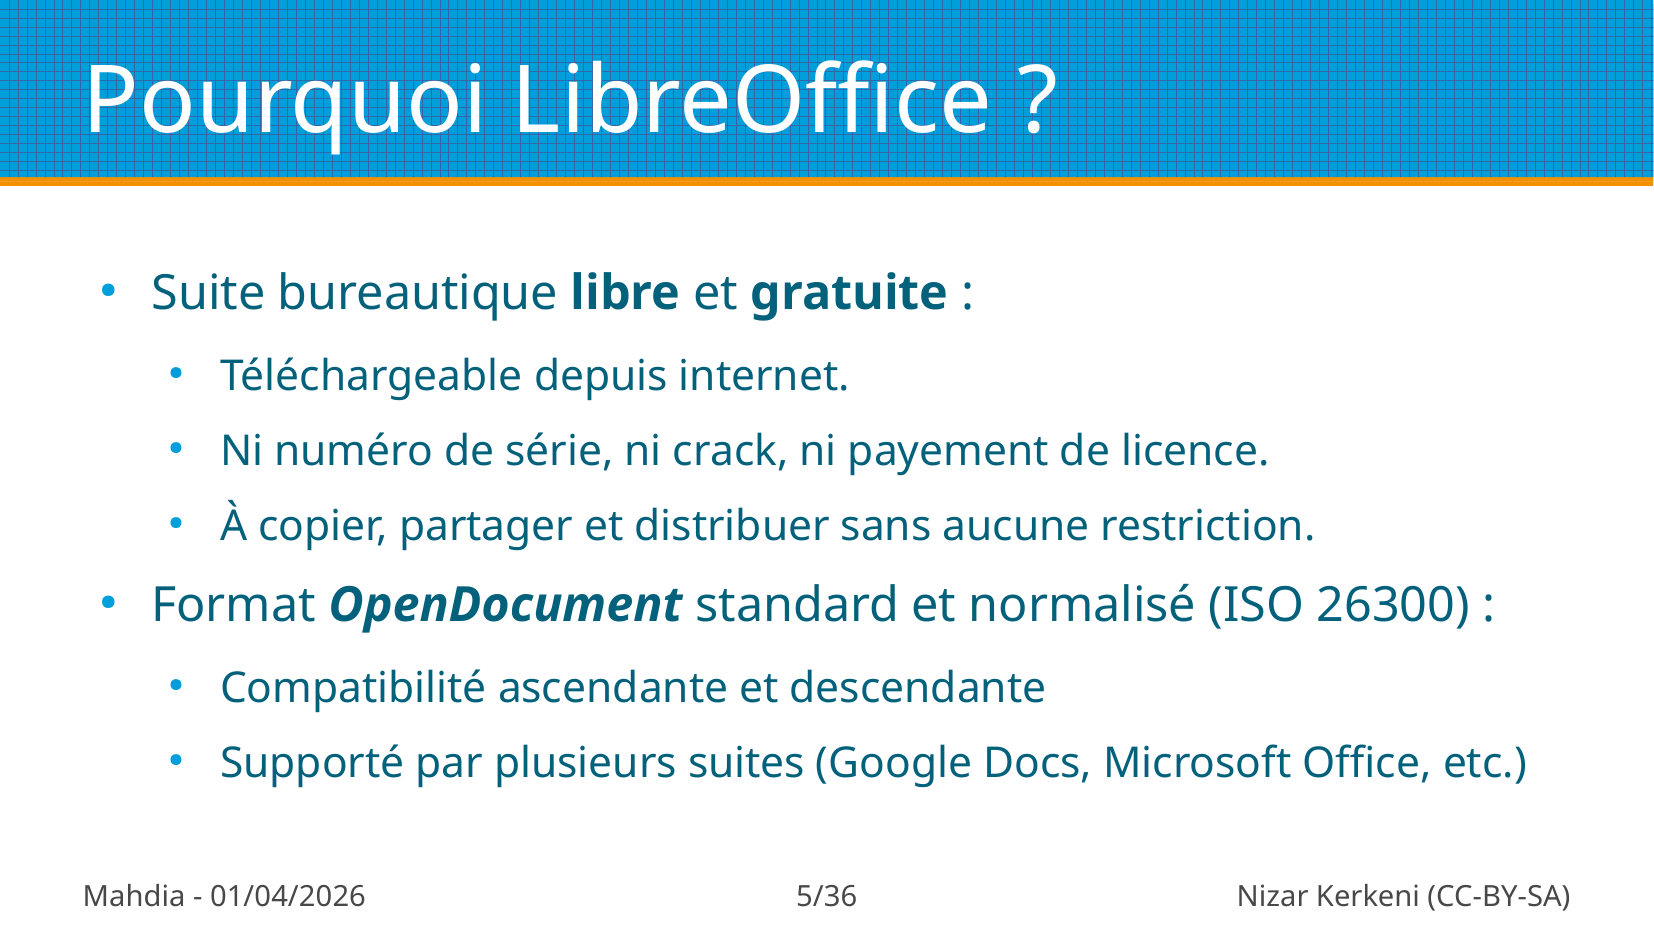

# Pourquoi LibreOffice ?
Suite bureautique libre et gratuite :
Téléchargeable depuis internet.
Ni numéro de série, ni crack, ni payement de licence.
À copier, partager et distribuer sans aucune restriction.
Format OpenDocument standard et normalisé (ISO 26300) :
Compatibilité ascendante et descendante
Supporté par plusieurs suites (Google Docs, Microsoft Office, etc.)
Mahdia - 01/04/2026
5